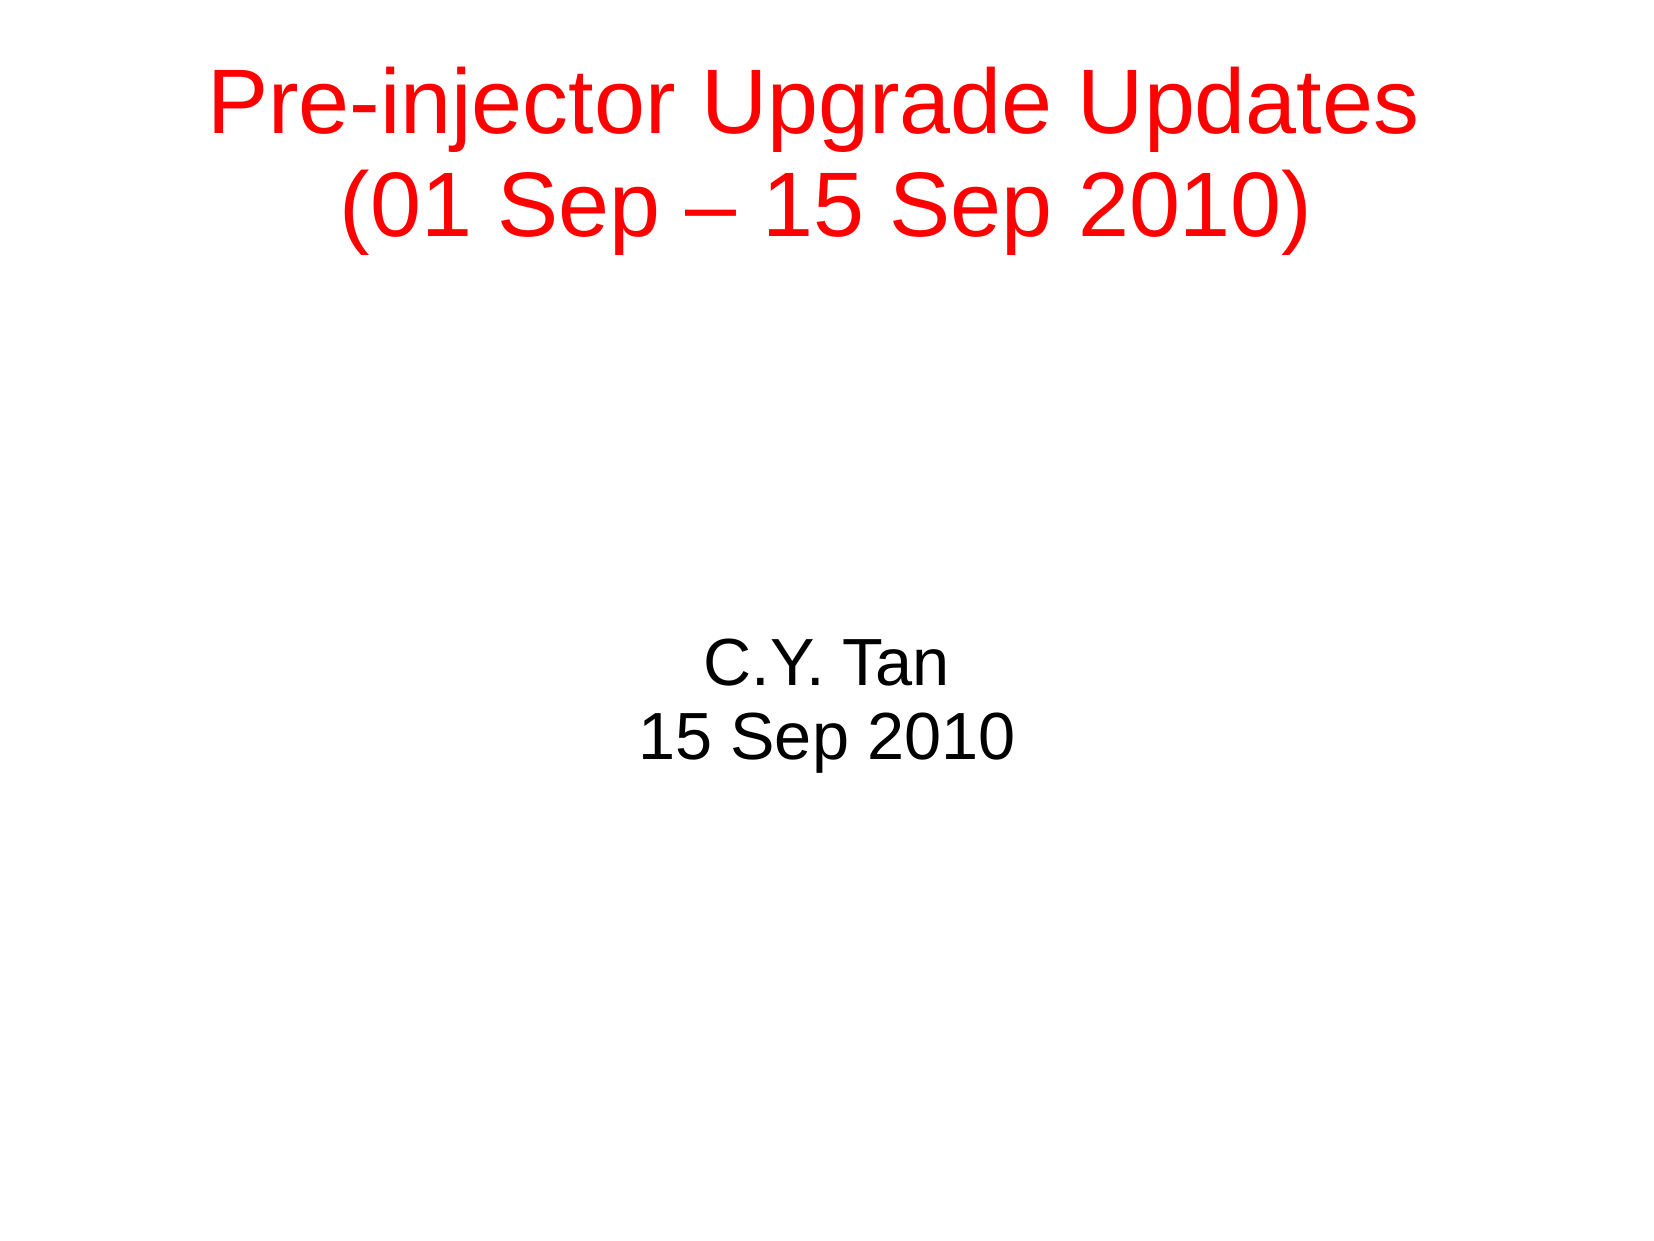

# Pre-injector Upgrade Updates (01 Sep – 15 Sep 2010)
C.Y. Tan
15 Sep 2010